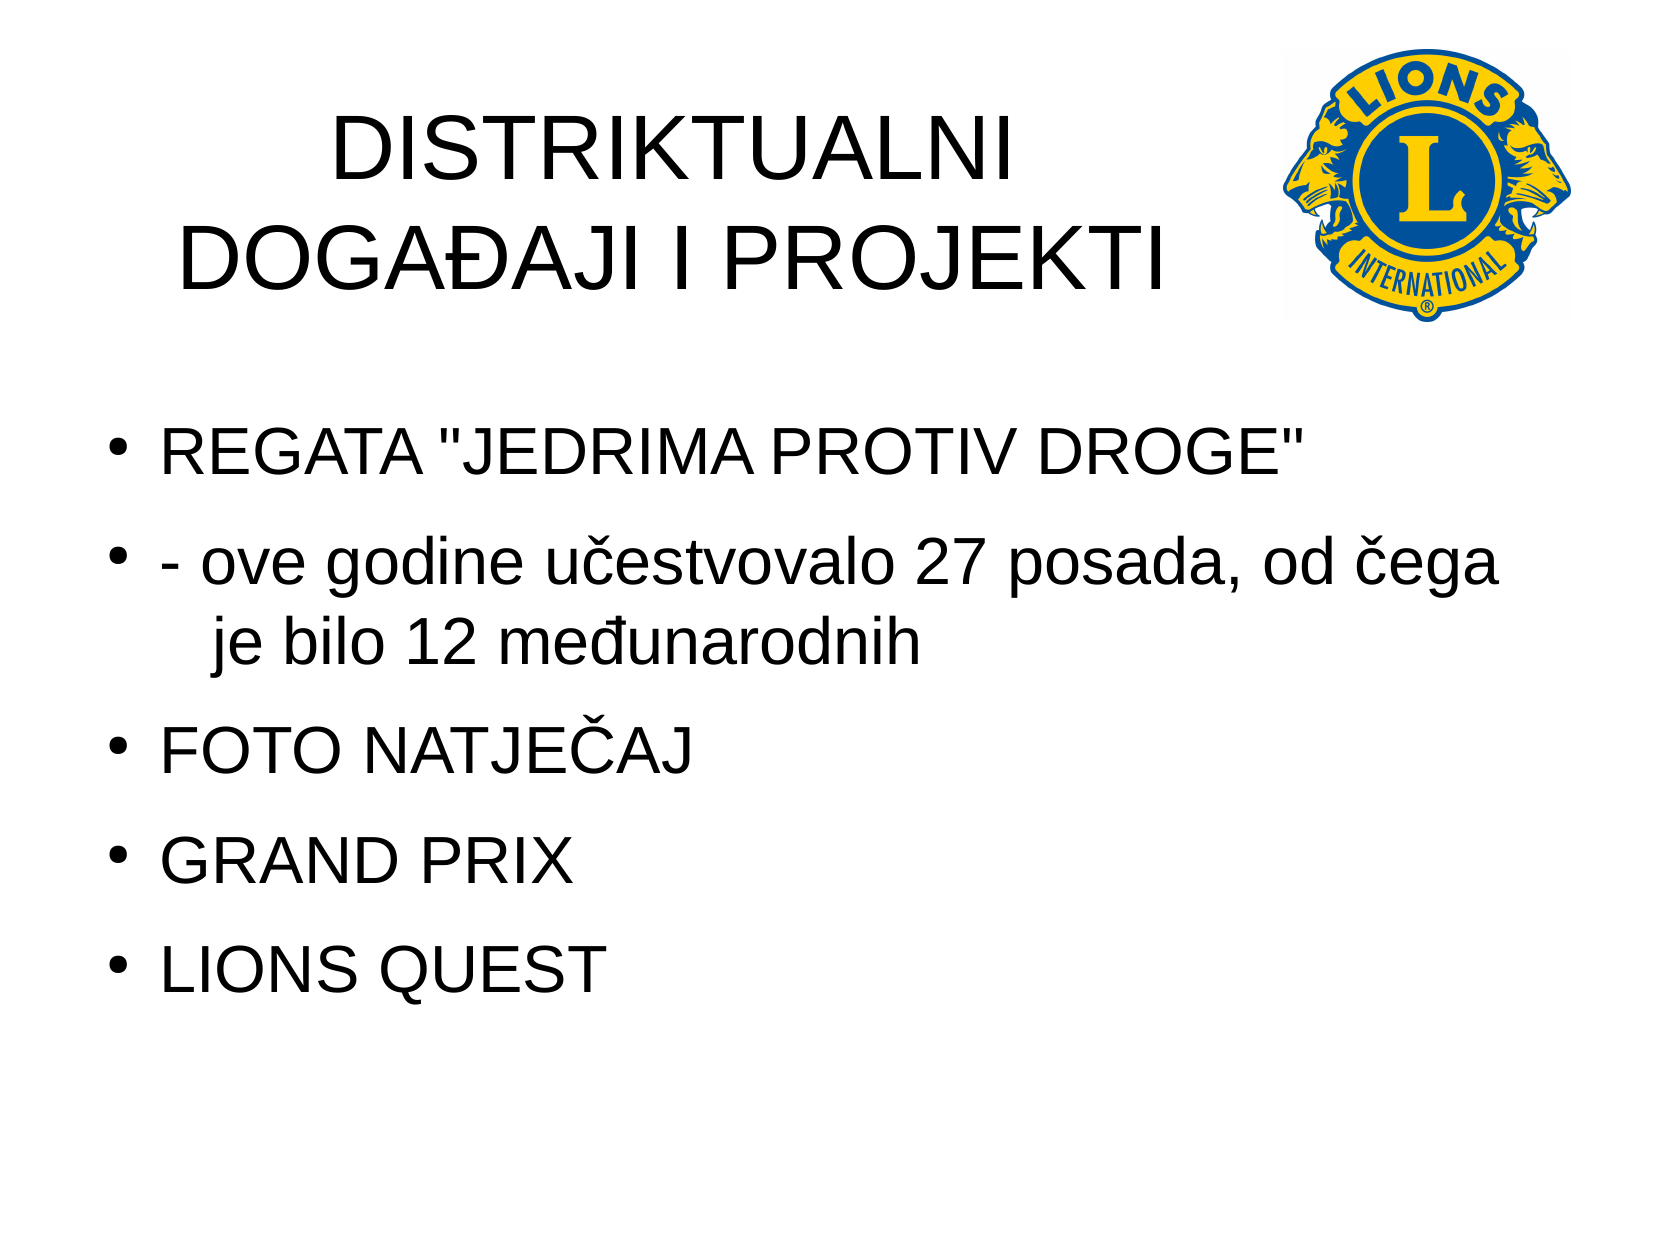

# DISTRIKTUALNI DOGAĐAJI I PROJEKTI
REGATA "JEDRIMA PROTIV DROGE"
- ove godine učestvovalo 27 posada, od čega je bilo 12 međunarodnih
FOTO NATJEČAJ
GRAND PRIX
LIONS QUEST